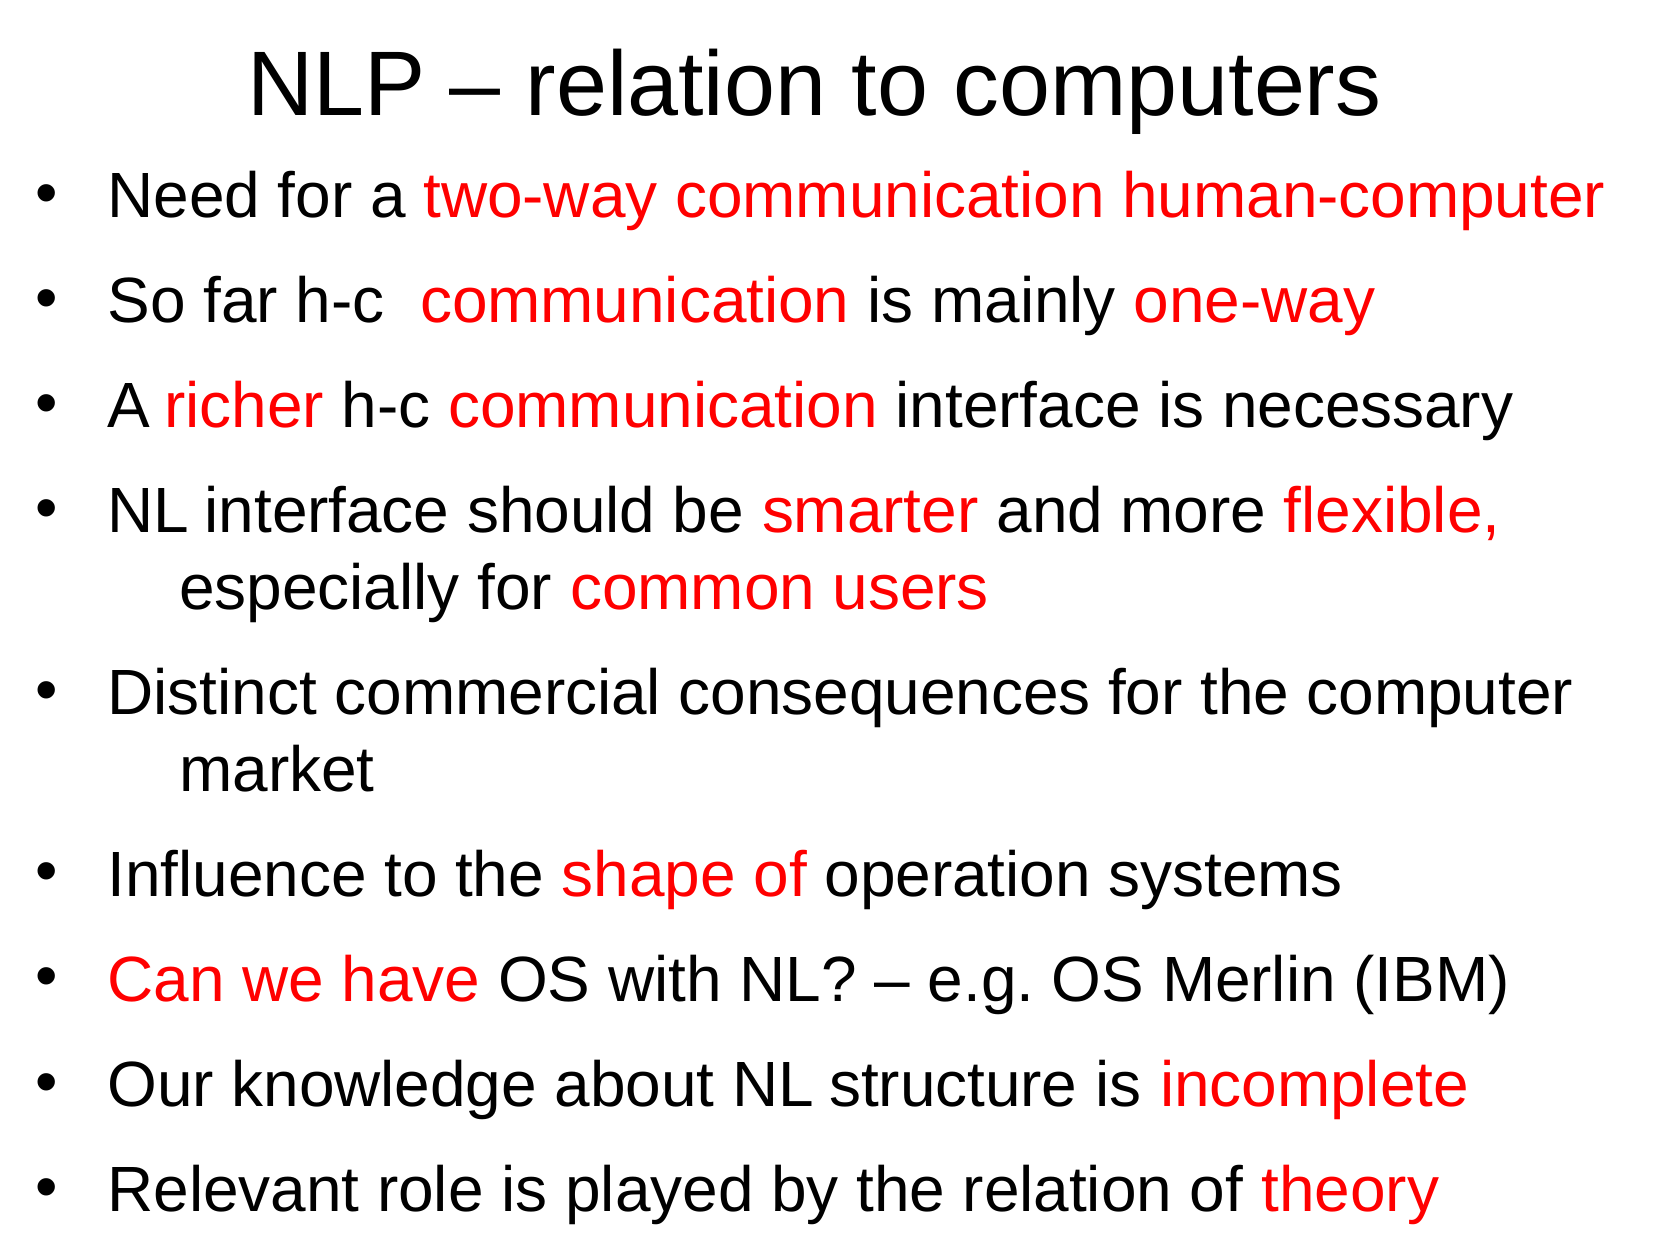

# NLP – relation to computers
Need for a two-way communication human-computer
So far h-c communication is mainly one-way
A richer h-c communication interface is necessary
NL interface should be smarter and more flexible, especially for common users
Distinct commercial consequences for the computer market
Influence to the shape of operation systems
Can we have OS with NL? – e.g. OS Merlin (IBM)
Our knowledge about NL structure is incomplete
Relevant role is played by the relation of theory (research) and applications